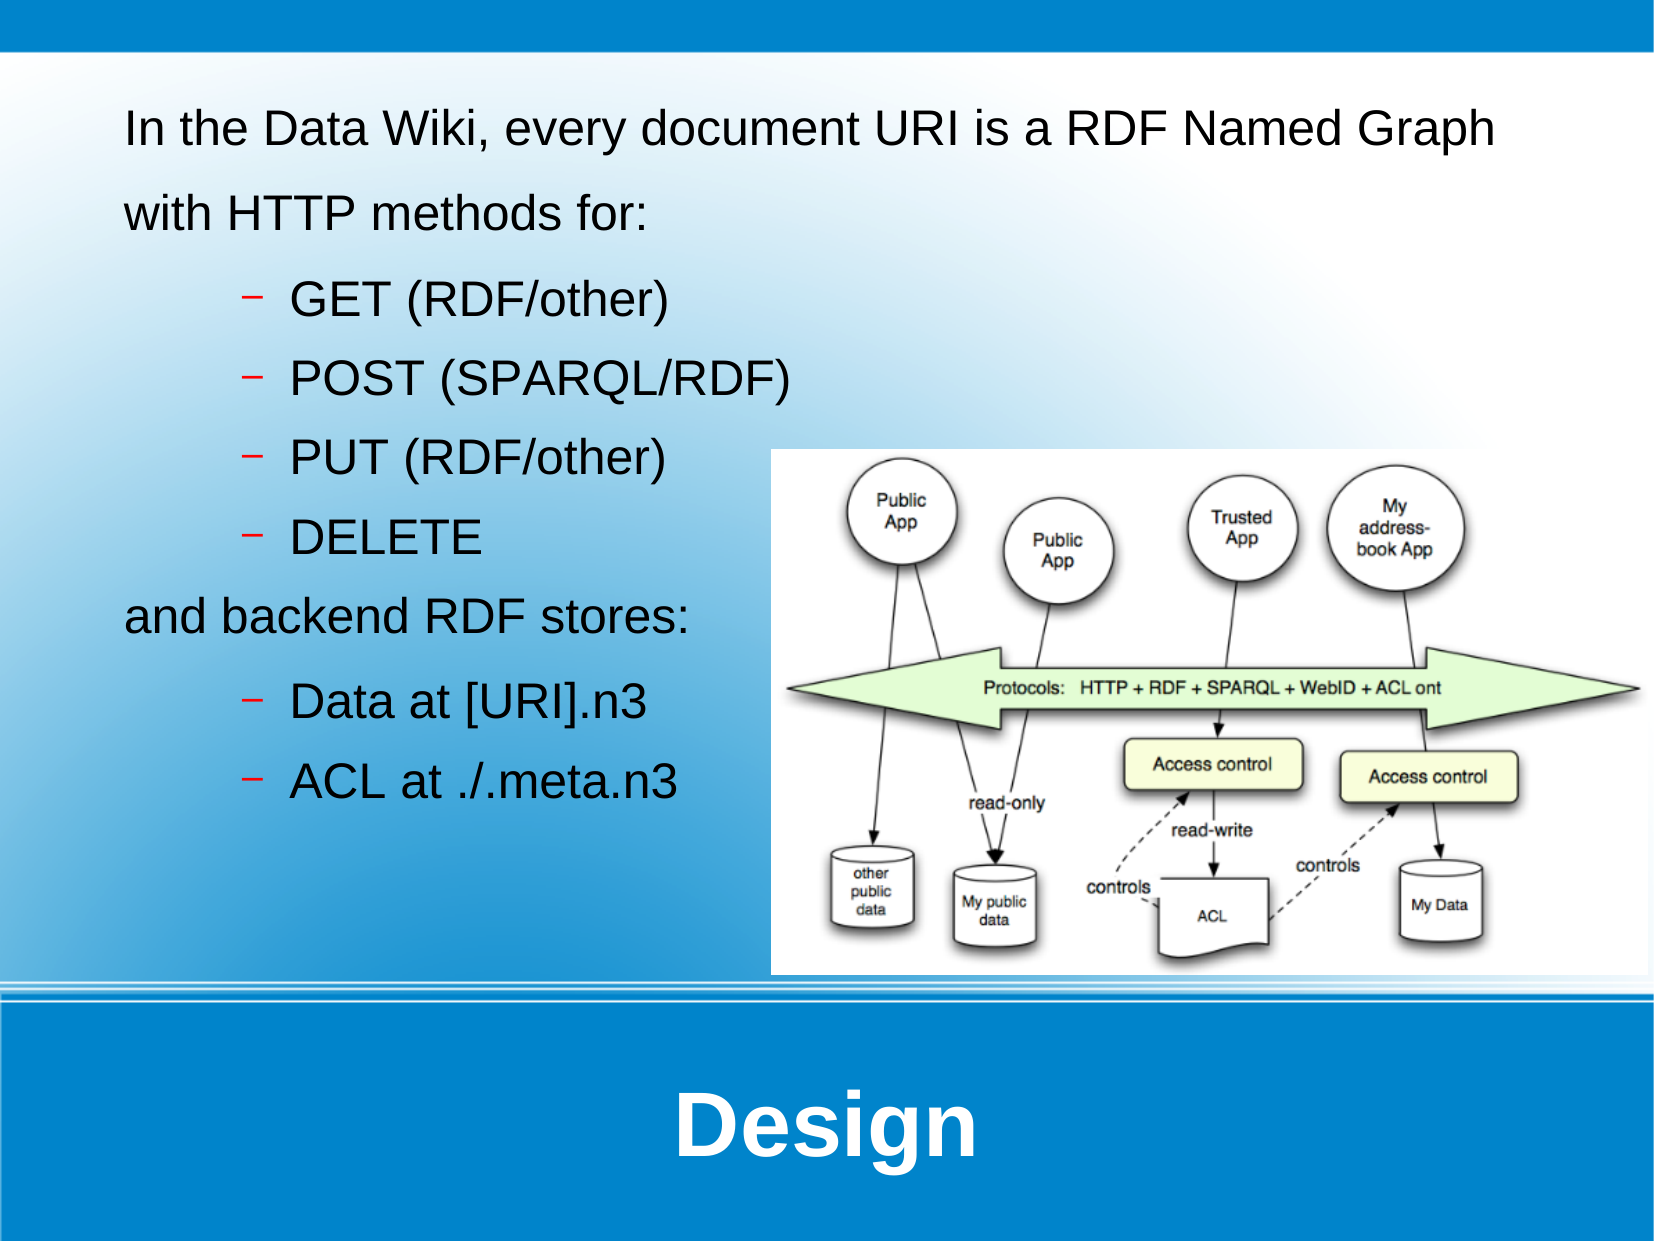

In the Data Wiki, every document URI is a RDF Named Graph
with HTTP methods for:
GET (RDF/other)
POST (SPARQL/RDF)
PUT (RDF/other)
DELETE
and backend RDF stores:
Data at [URI].n3
ACL at ./.meta.n3
# Design